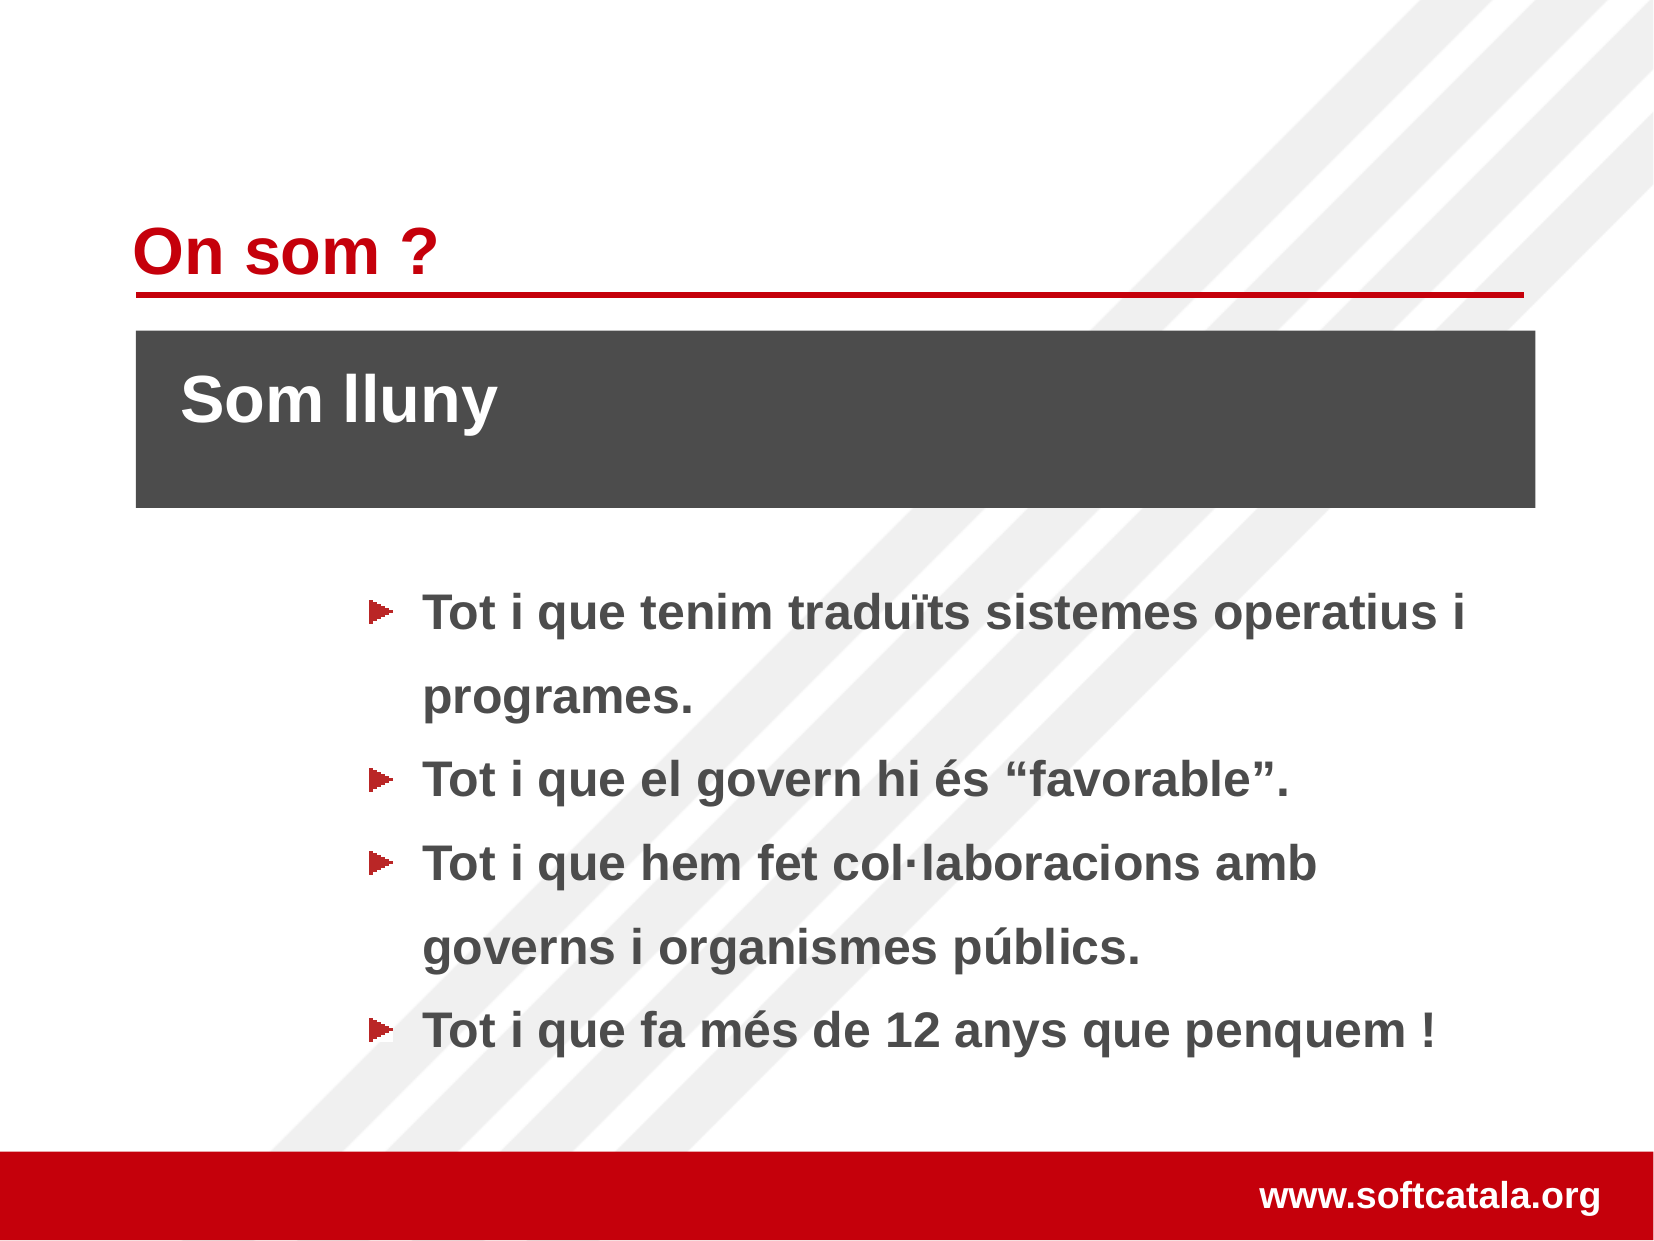

On som ?
Som lluny
Tot i que tenim traduïts sistemes operatius i programes.
Tot i que el govern hi és “favorable”.
Tot i que hem fet col·laboracions amb governs i organismes públics.
Tot i que fa més de 12 anys que penquem !
 www.softcatala.org